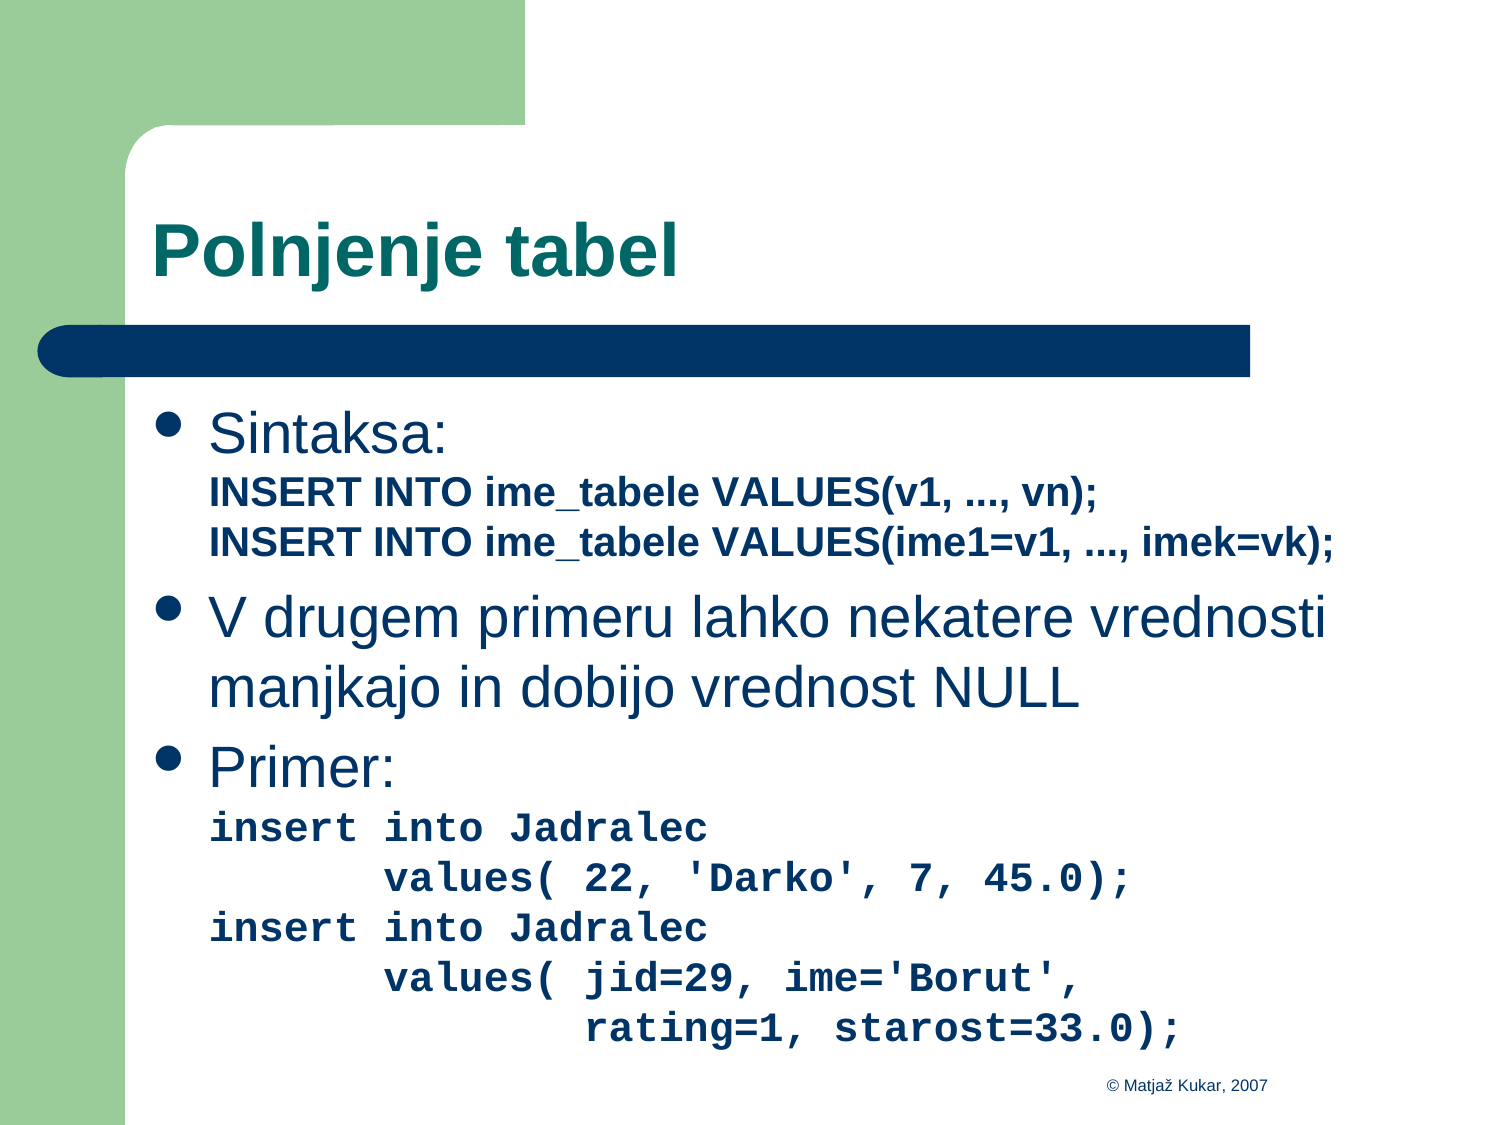

# Polnjenje tabel
Sintaksa:
INSERT INTO ime_tabele VALUES(v1, ..., vn);
INSERT INTO ime_tabele VALUES(ime1=v1, ..., imek=vk);
V drugem primeru lahko nekatere vrednosti manjkajo in dobijo vrednost NULL
Primer:
insert into Jadralec
 values( 22, 'Darko', 7, 45.0);
insert into Jadralec
 values( jid=29, ime='Borut',
 rating=1, starost=33.0);
© Matjaž Kukar, 2007